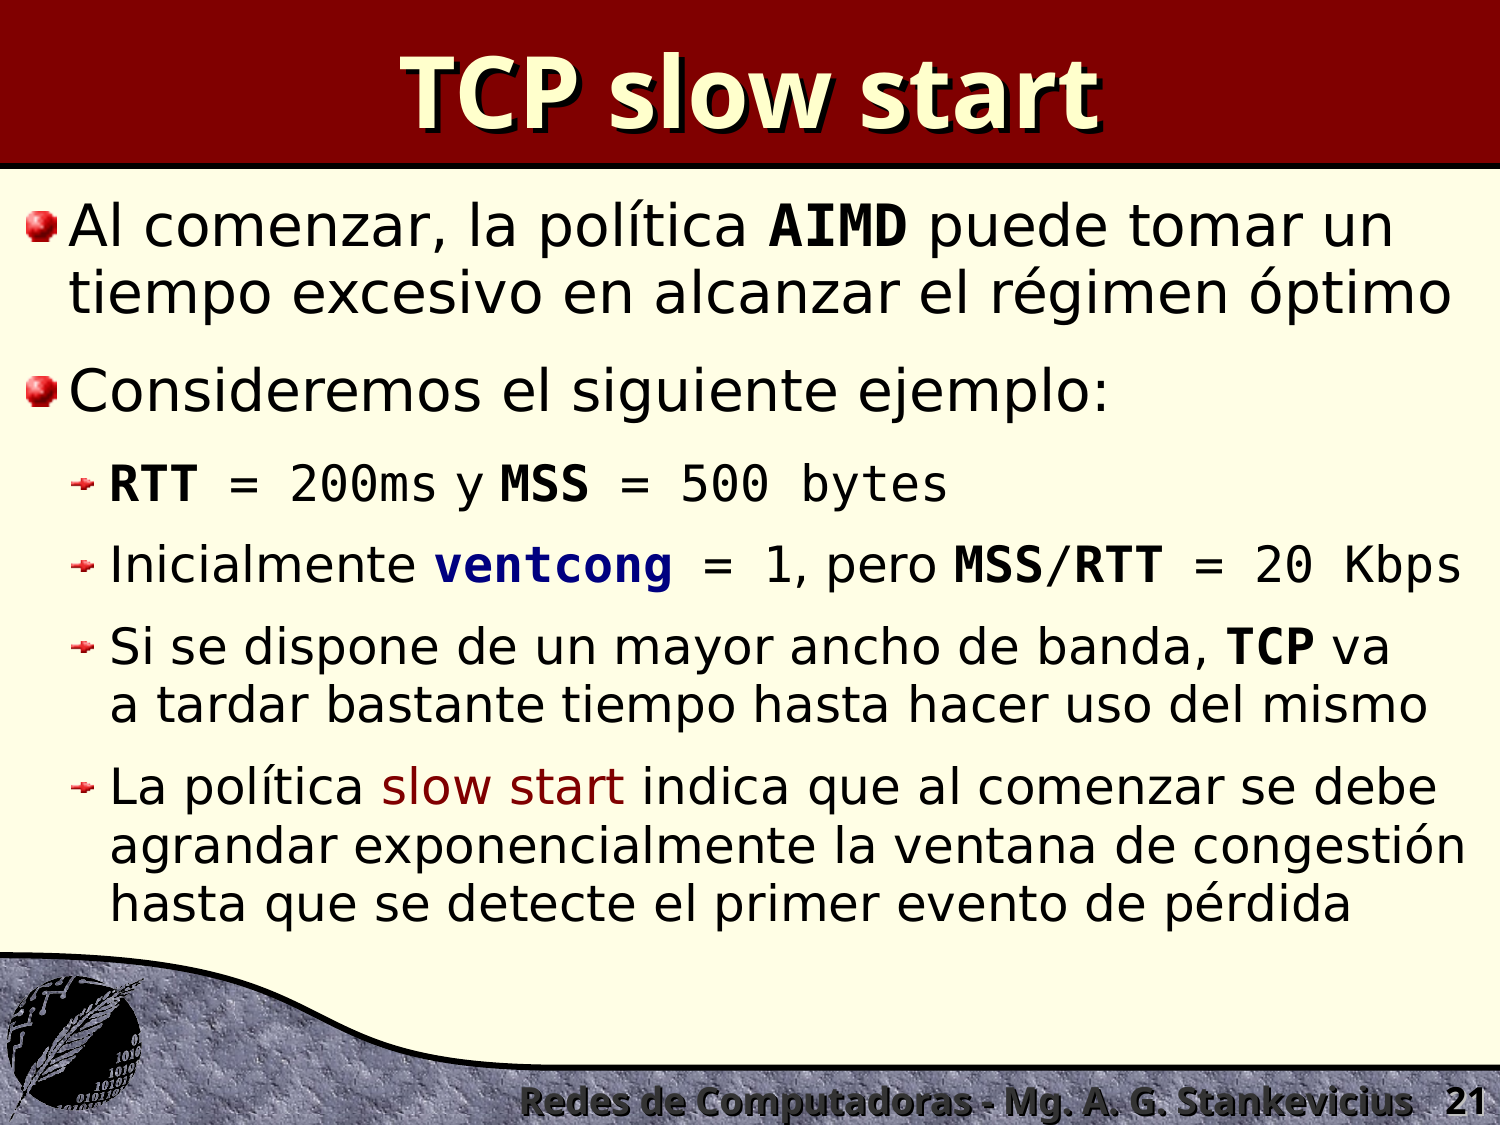

# TCP slow start
Al comenzar, la política AIMD puede tomar un tiempo excesivo en alcanzar el régimen óptimo
Consideremos el siguiente ejemplo:
RTT = 200ms y MSS = 500 bytes
Inicialmente ventcong = 1, pero MSS/RTT = 20 Kbps
Si se dispone de un mayor ancho de banda, TCP va
a tardar bastante tiempo hasta hacer uso del mismo
La política slow start indica que al comenzar se debe agrandar exponencialmente la ventana de congestión hasta que se detecte el primer evento de pérdida
21